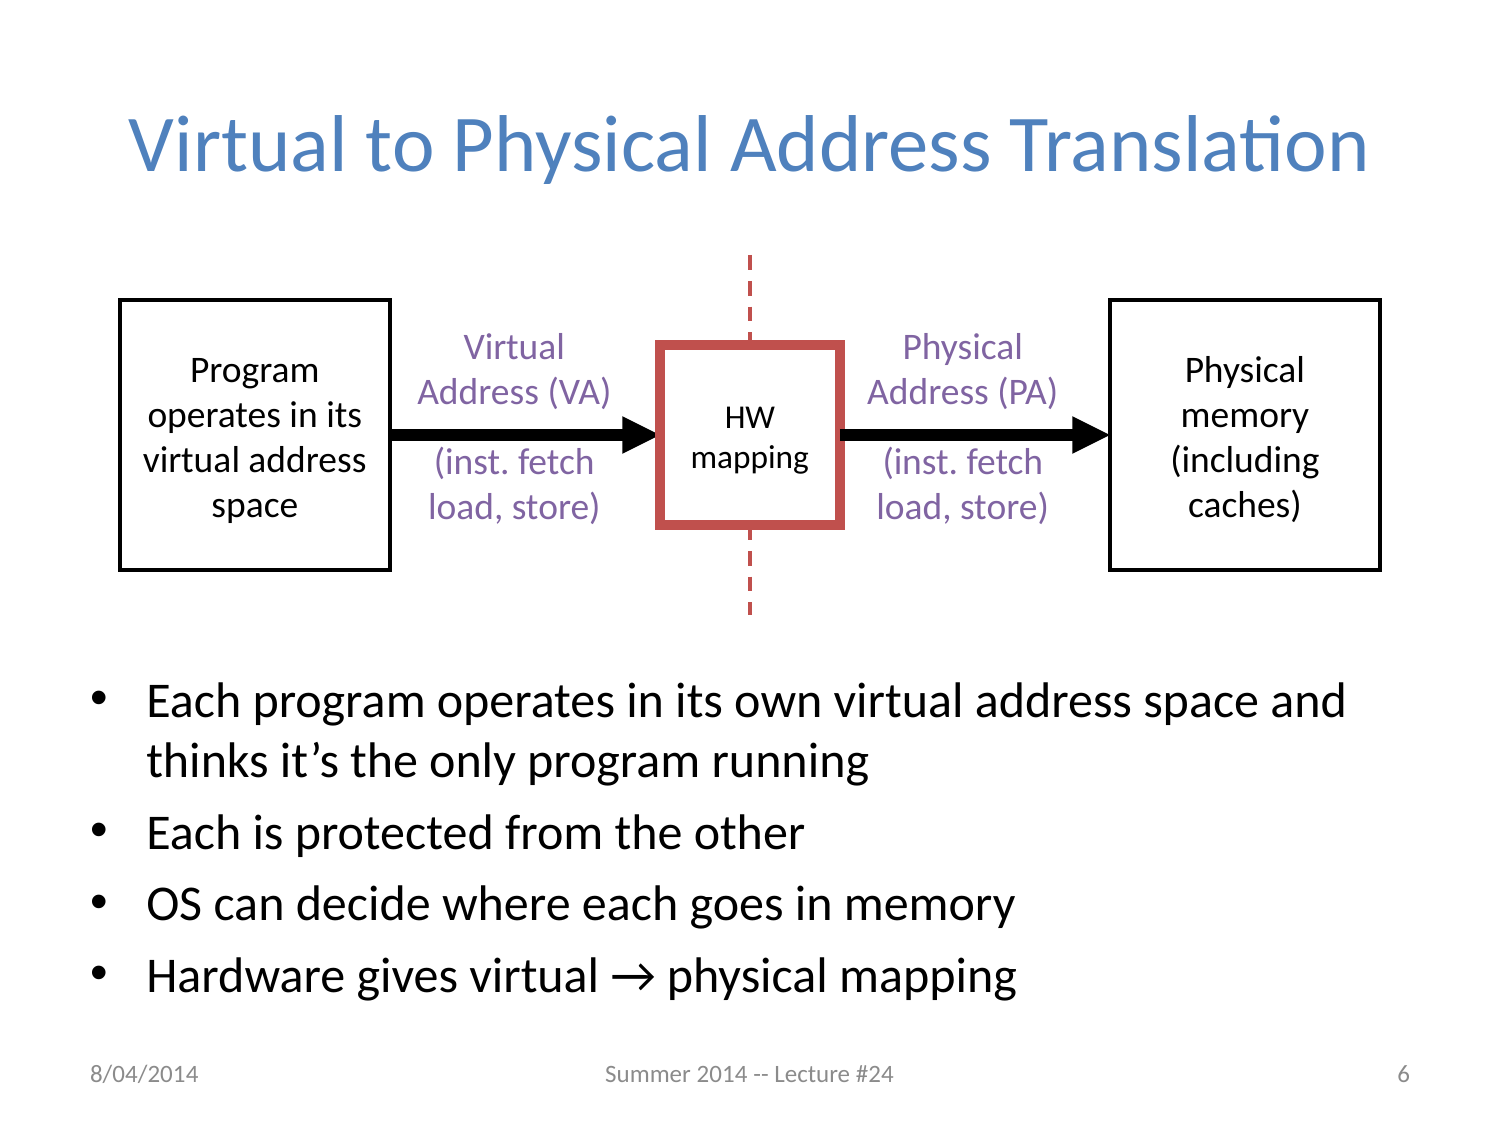

# Virtual to Physical Address Translation
Program operates in its virtual address space
Physical memory (including caches)
Virtual
Address (VA)
(inst. fetch
load, store)
Physical
Address (PA)
(inst. fetch
load, store)
HW mapping
Each program operates in its own virtual address space and thinks it’s the only program running
Each is protected from the other
OS can decide where each goes in memory
Hardware gives virtual → physical mapping
8/04/2014
Summer 2014 -- Lecture #24